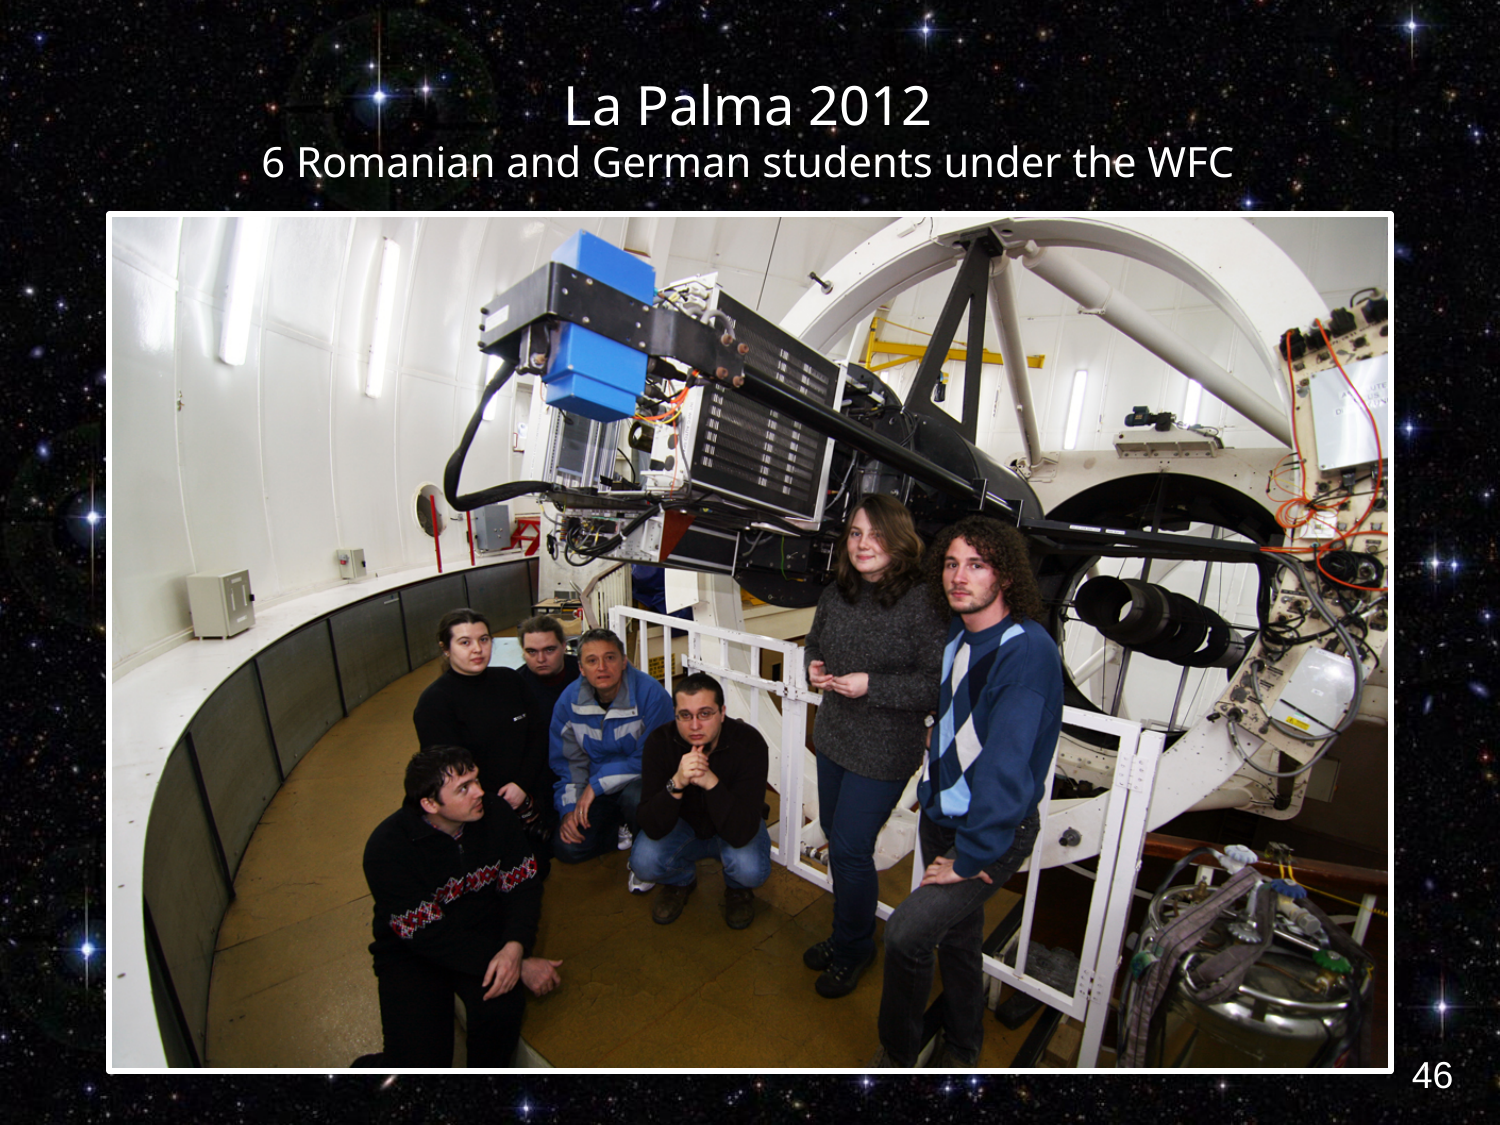

La Palma 2012
6 Romanian and German students under the WFC
46